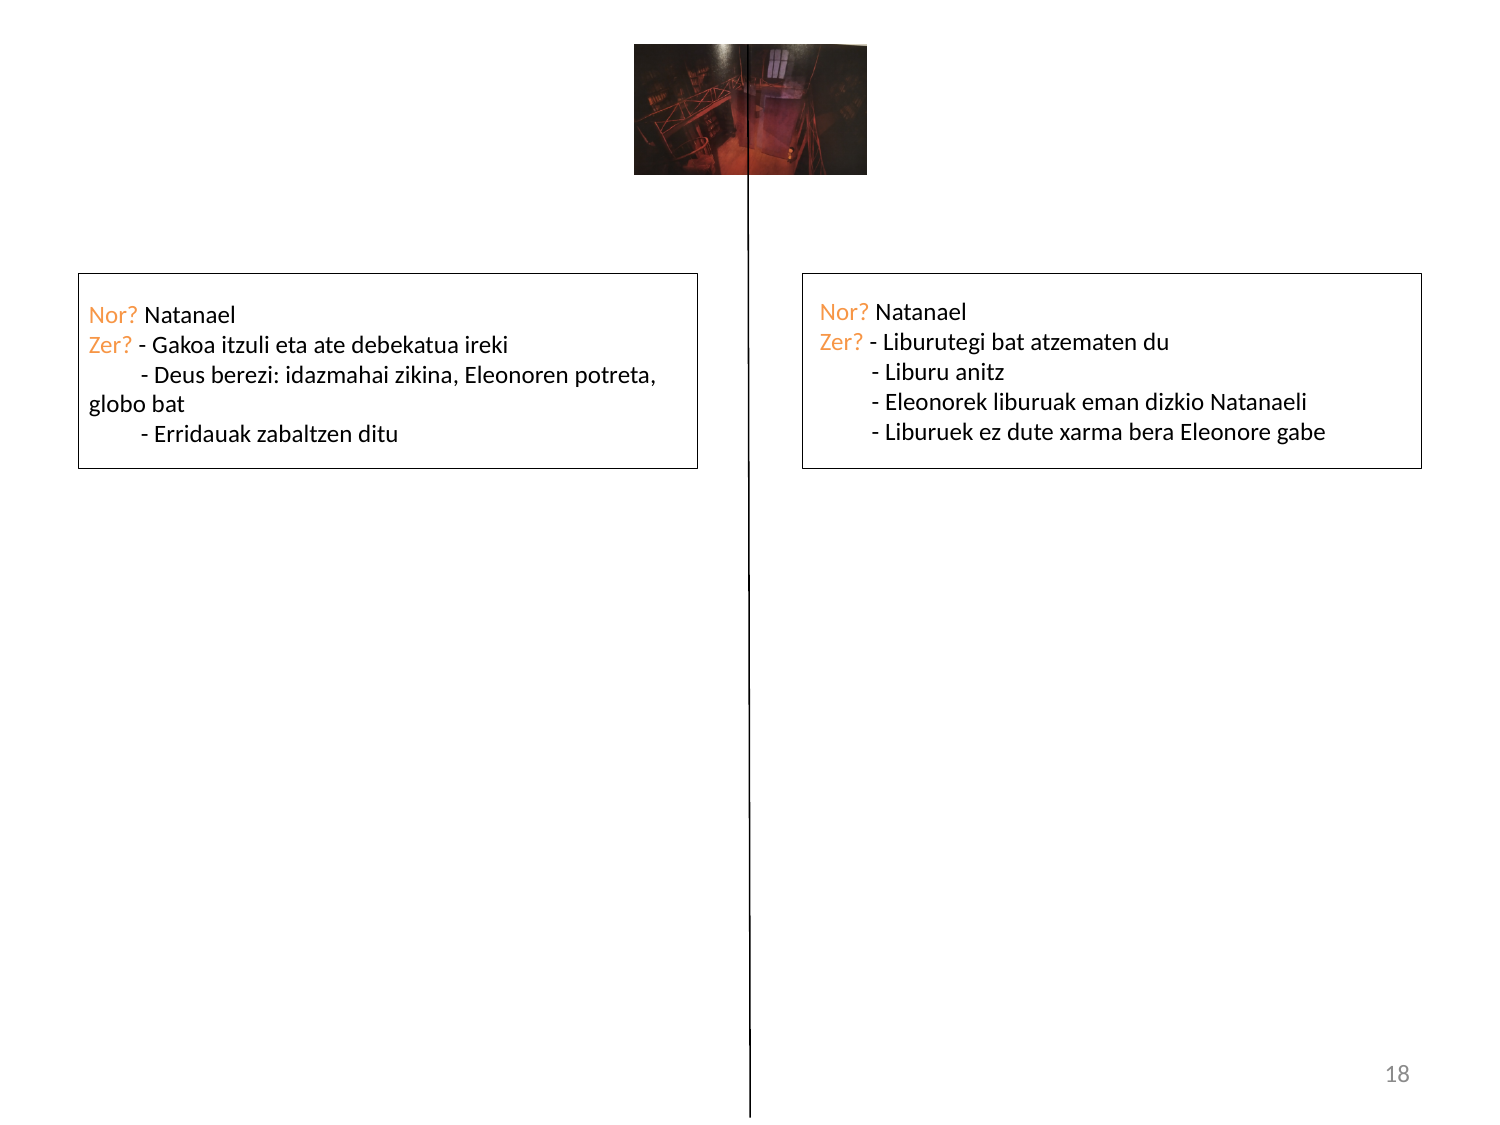

Nor? Natanael
Zer? - Liburutegi bat atzematen du
 - Liburu anitz
 - Eleonorek liburuak eman dizkio Natanaeli
 - Liburuek ez dute xarma bera Eleonore gabe
Nor? Natanael
Zer? - Gakoa itzuli eta ate debekatua ireki
 - Deus berezi: idazmahai zikina, Eleonoren potreta, globo bat
 - Erridauak zabaltzen ditu